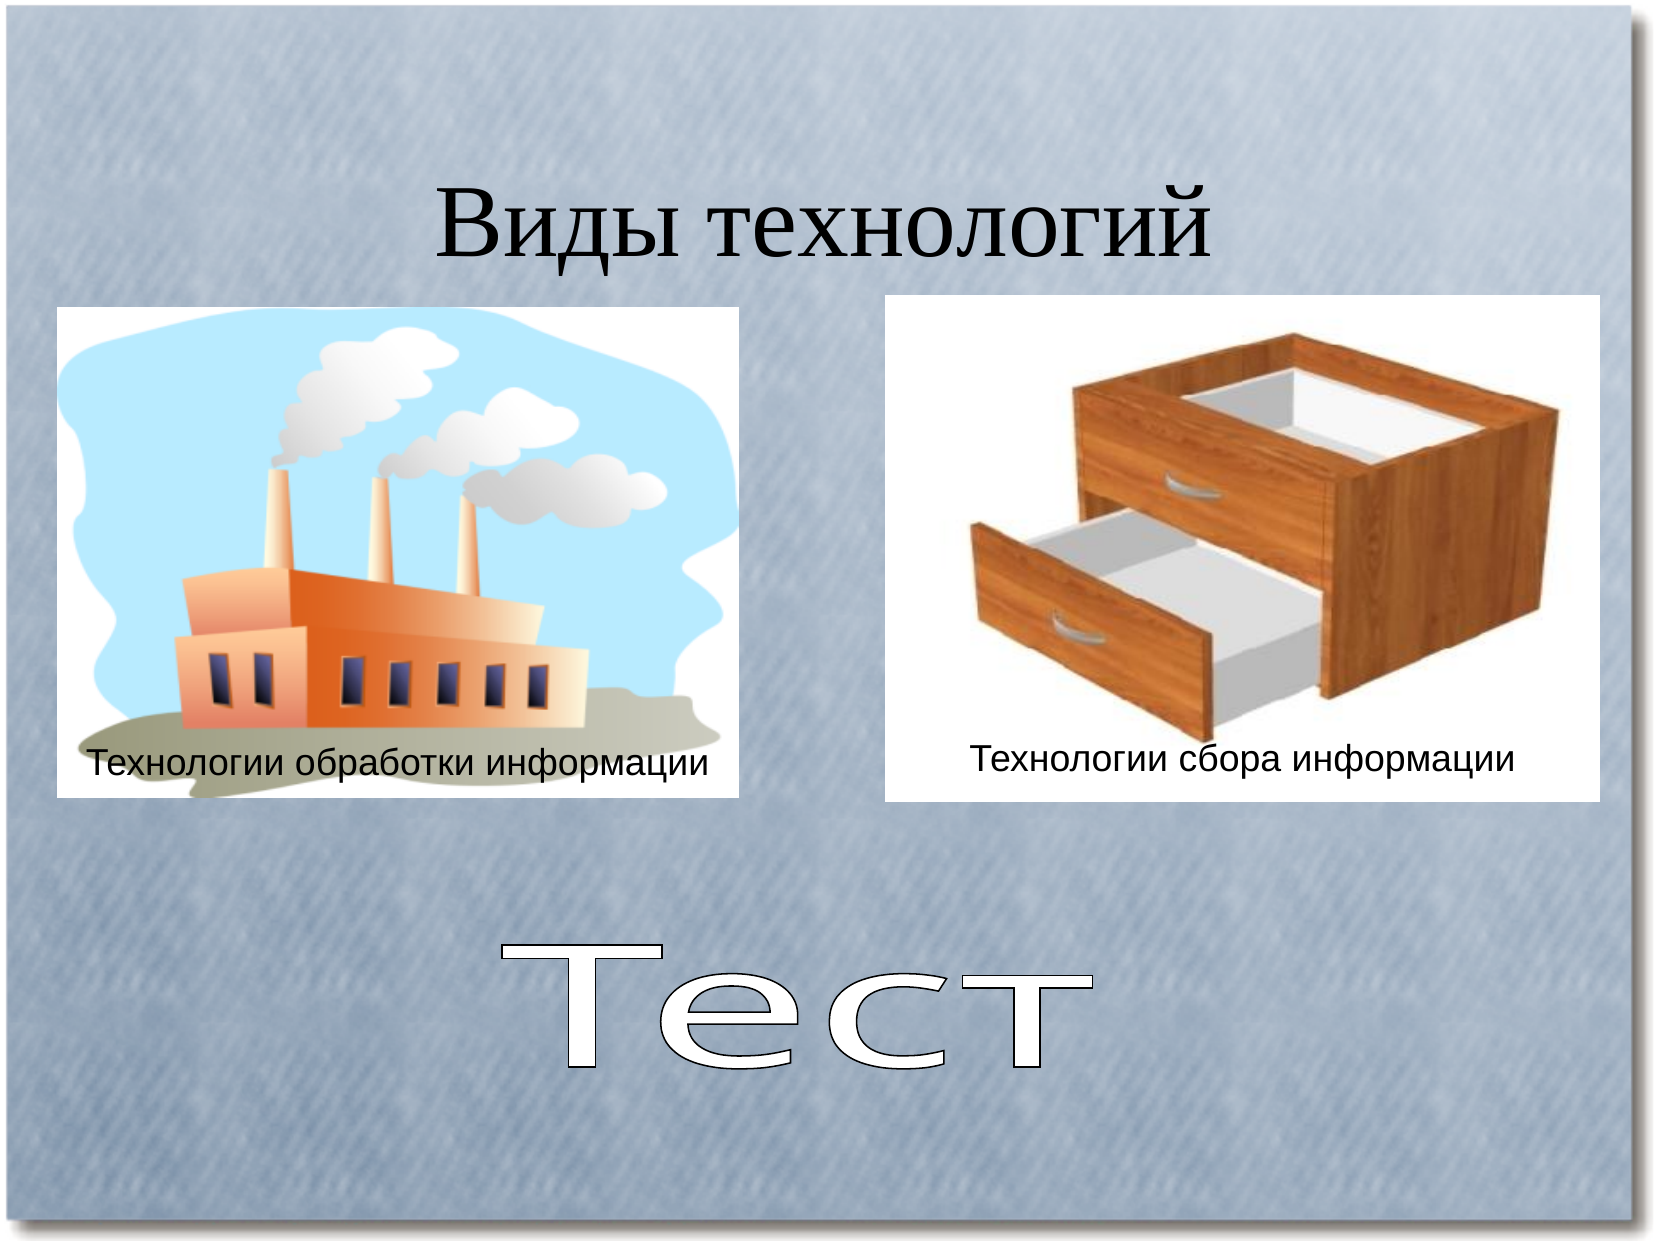

# Виды технологий
Технологии сбора информации
Технологии обработки информации
Тест